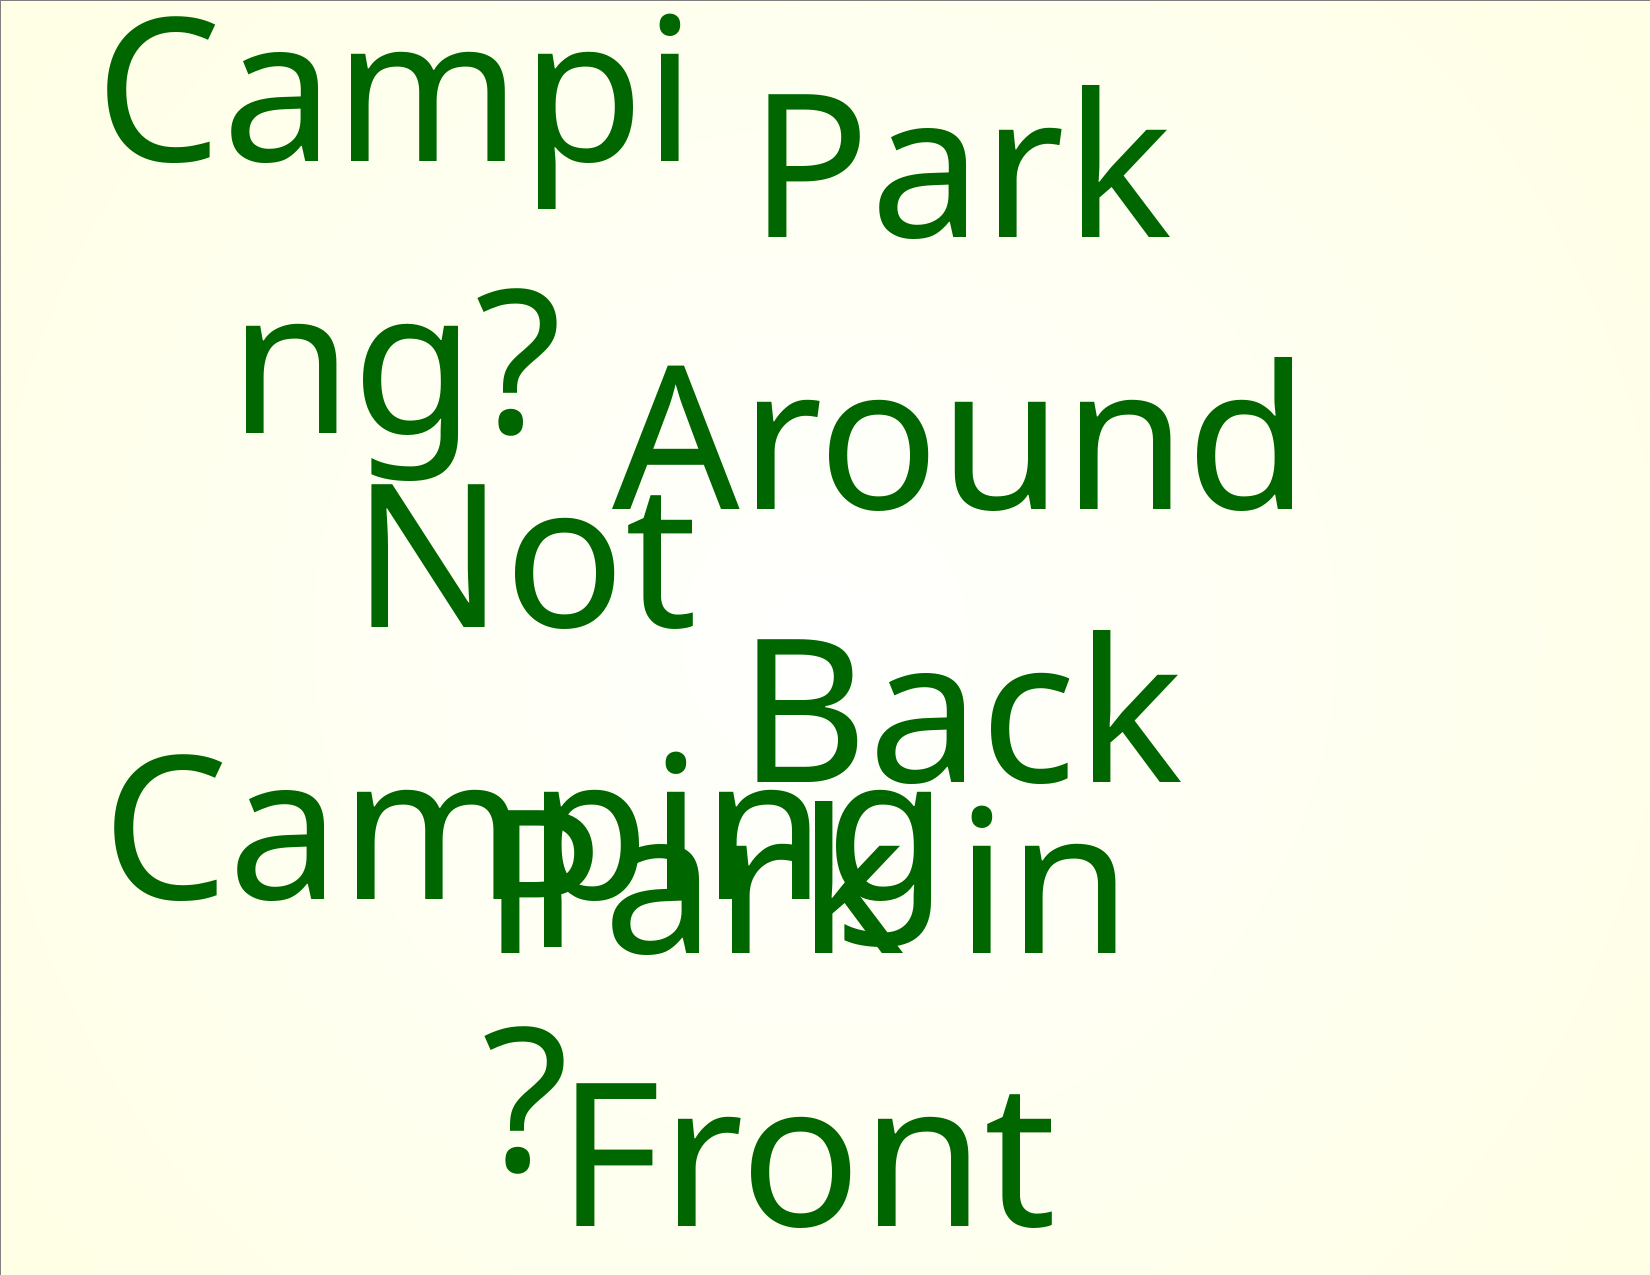

Camping?
Park Around Back
Not Camping?
Park in Front